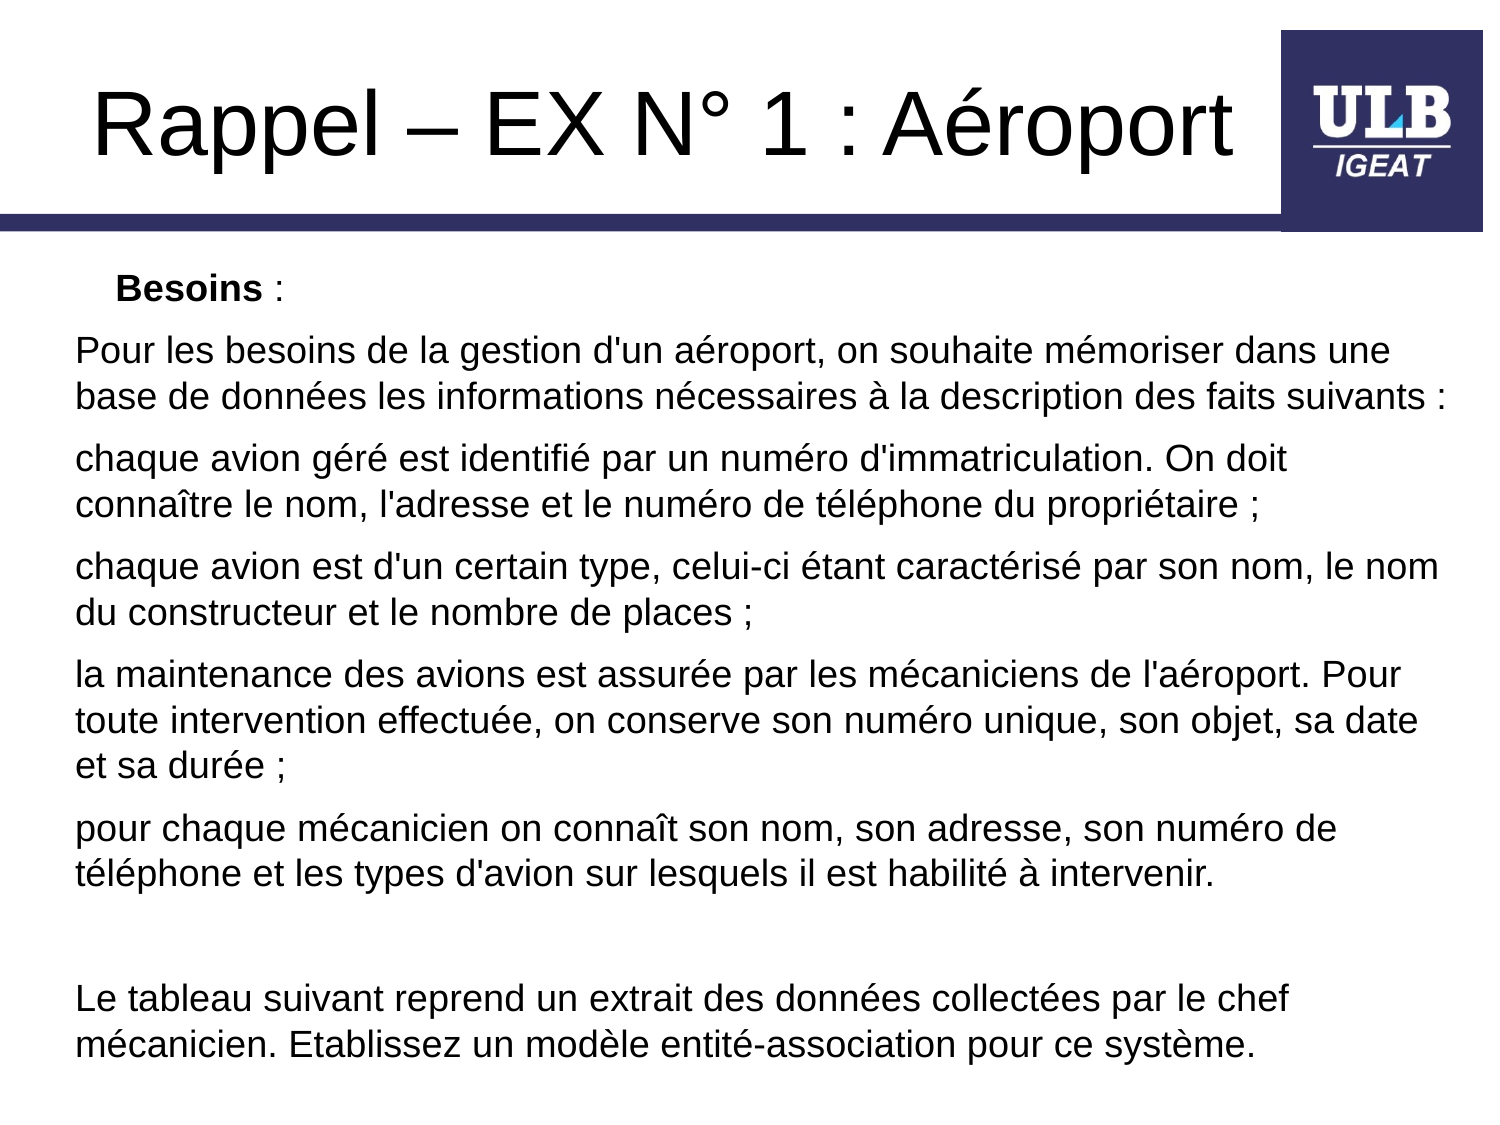

Rappel – EX N° 1 : Aéroport
Besoins :
Pour les besoins de la gestion d'un aéroport, on souhaite mémoriser dans une base de données les informations nécessaires à la description des faits suivants :
chaque avion géré est identifié par un numéro d'immatriculation. On doit connaître le nom, l'adresse et le numéro de téléphone du propriétaire ;
chaque avion est d'un certain type, celui-ci étant caractérisé par son nom, le nom du constructeur et le nombre de places ;
la maintenance des avions est assurée par les mécaniciens de l'aéroport. Pour toute intervention effectuée, on conserve son numéro unique, son objet, sa date et sa durée ;
pour chaque mécanicien on connaît son nom, son adresse, son numéro de téléphone et les types d'avion sur lesquels il est habilité à intervenir.
Le tableau suivant reprend un extrait des données collectées par le chef mécanicien. Etablissez un modèle entité-association pour ce système.